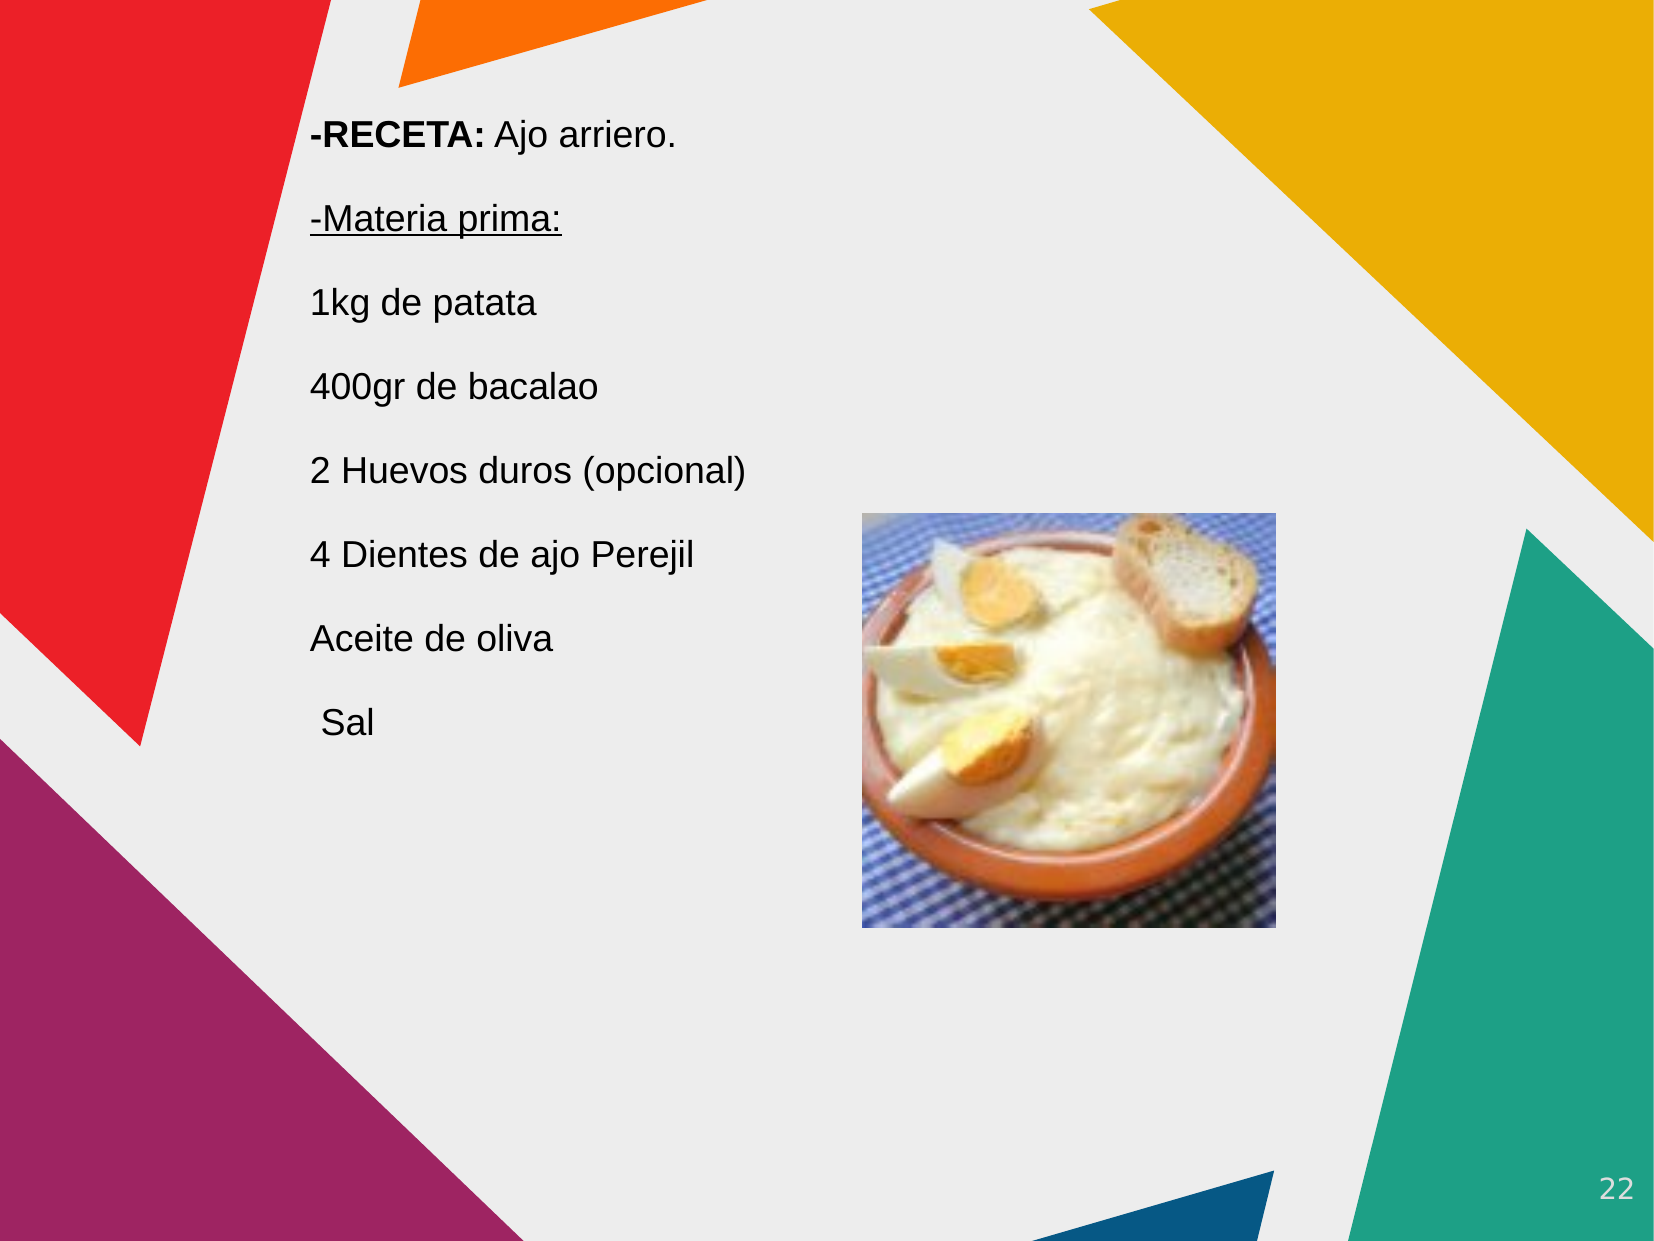

-RECETA: Ajo arriero.
-Materia prima:
1kg de patata
400gr de bacalao
2 Huevos duros (opcional)
4 Dientes de ajo Perejil
Aceite de oliva
 Sal
22